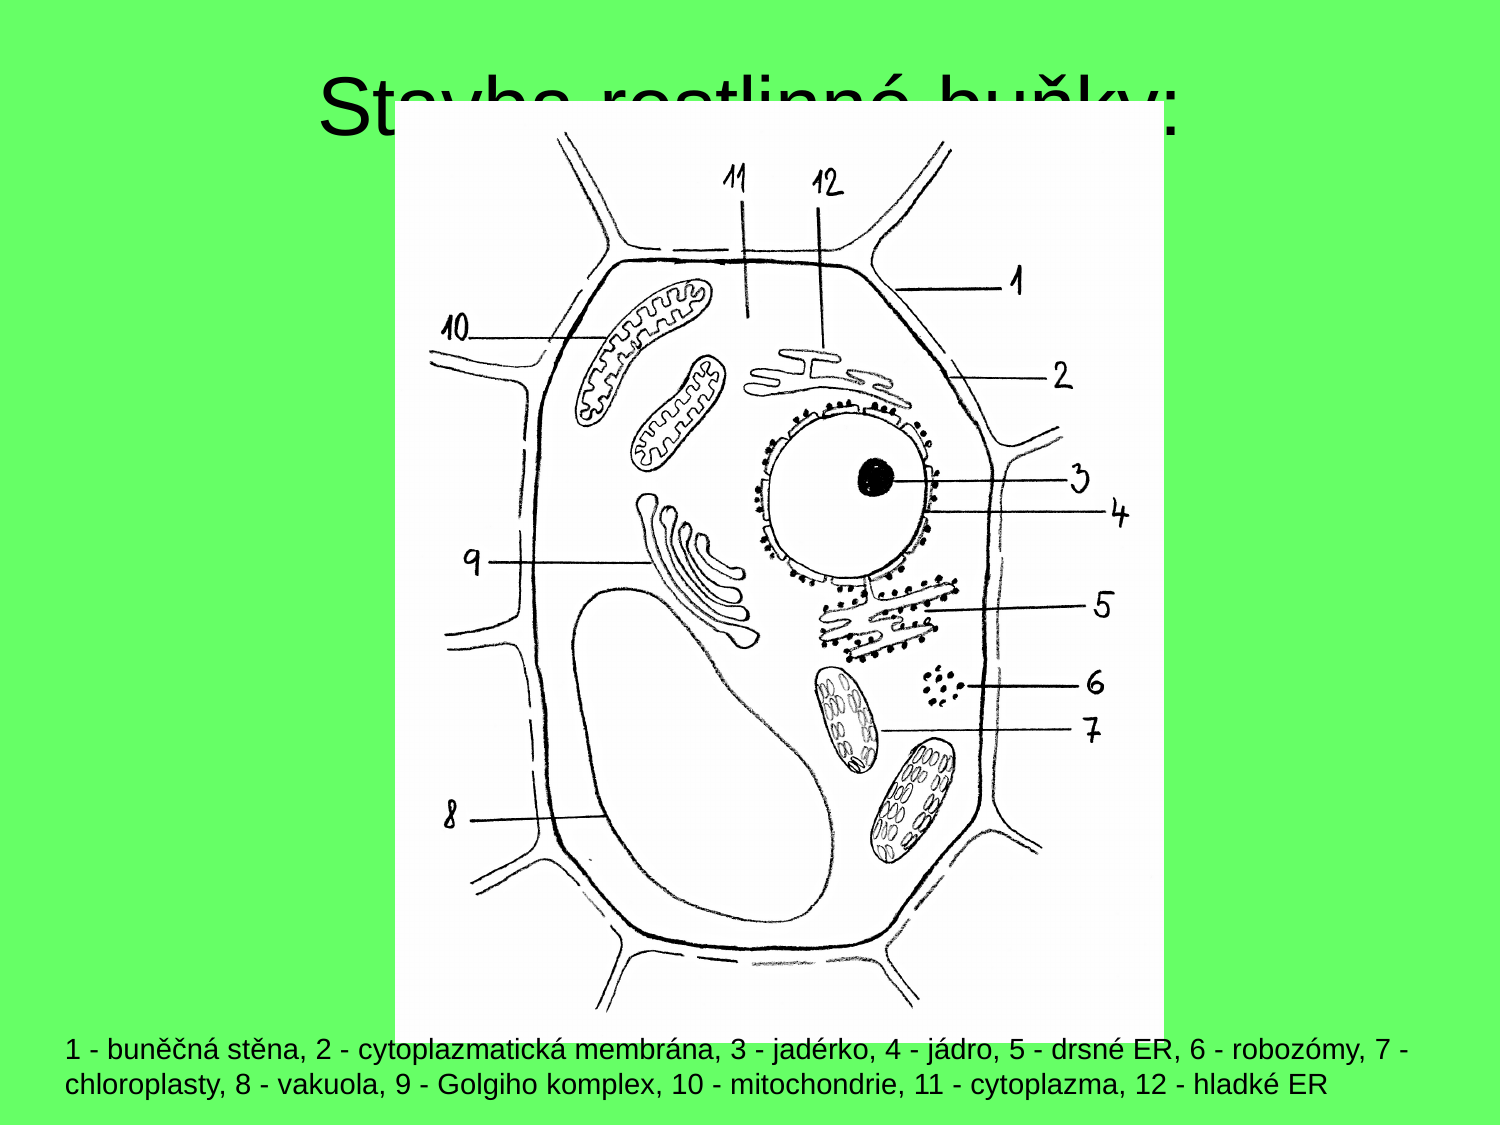

# Stavba rostlinné buňky:
1 - buněčná stěna, 2 - cytoplazmatická membrána, 3 - jadérko, 4 - jádro, 5 - drsné ER, 6 - robozómy, 7 - chloroplasty, 8 - vakuola, 9 - Golgiho komplex, 10 - mitochondrie, 11 - cytoplazma, 12 - hladké ER